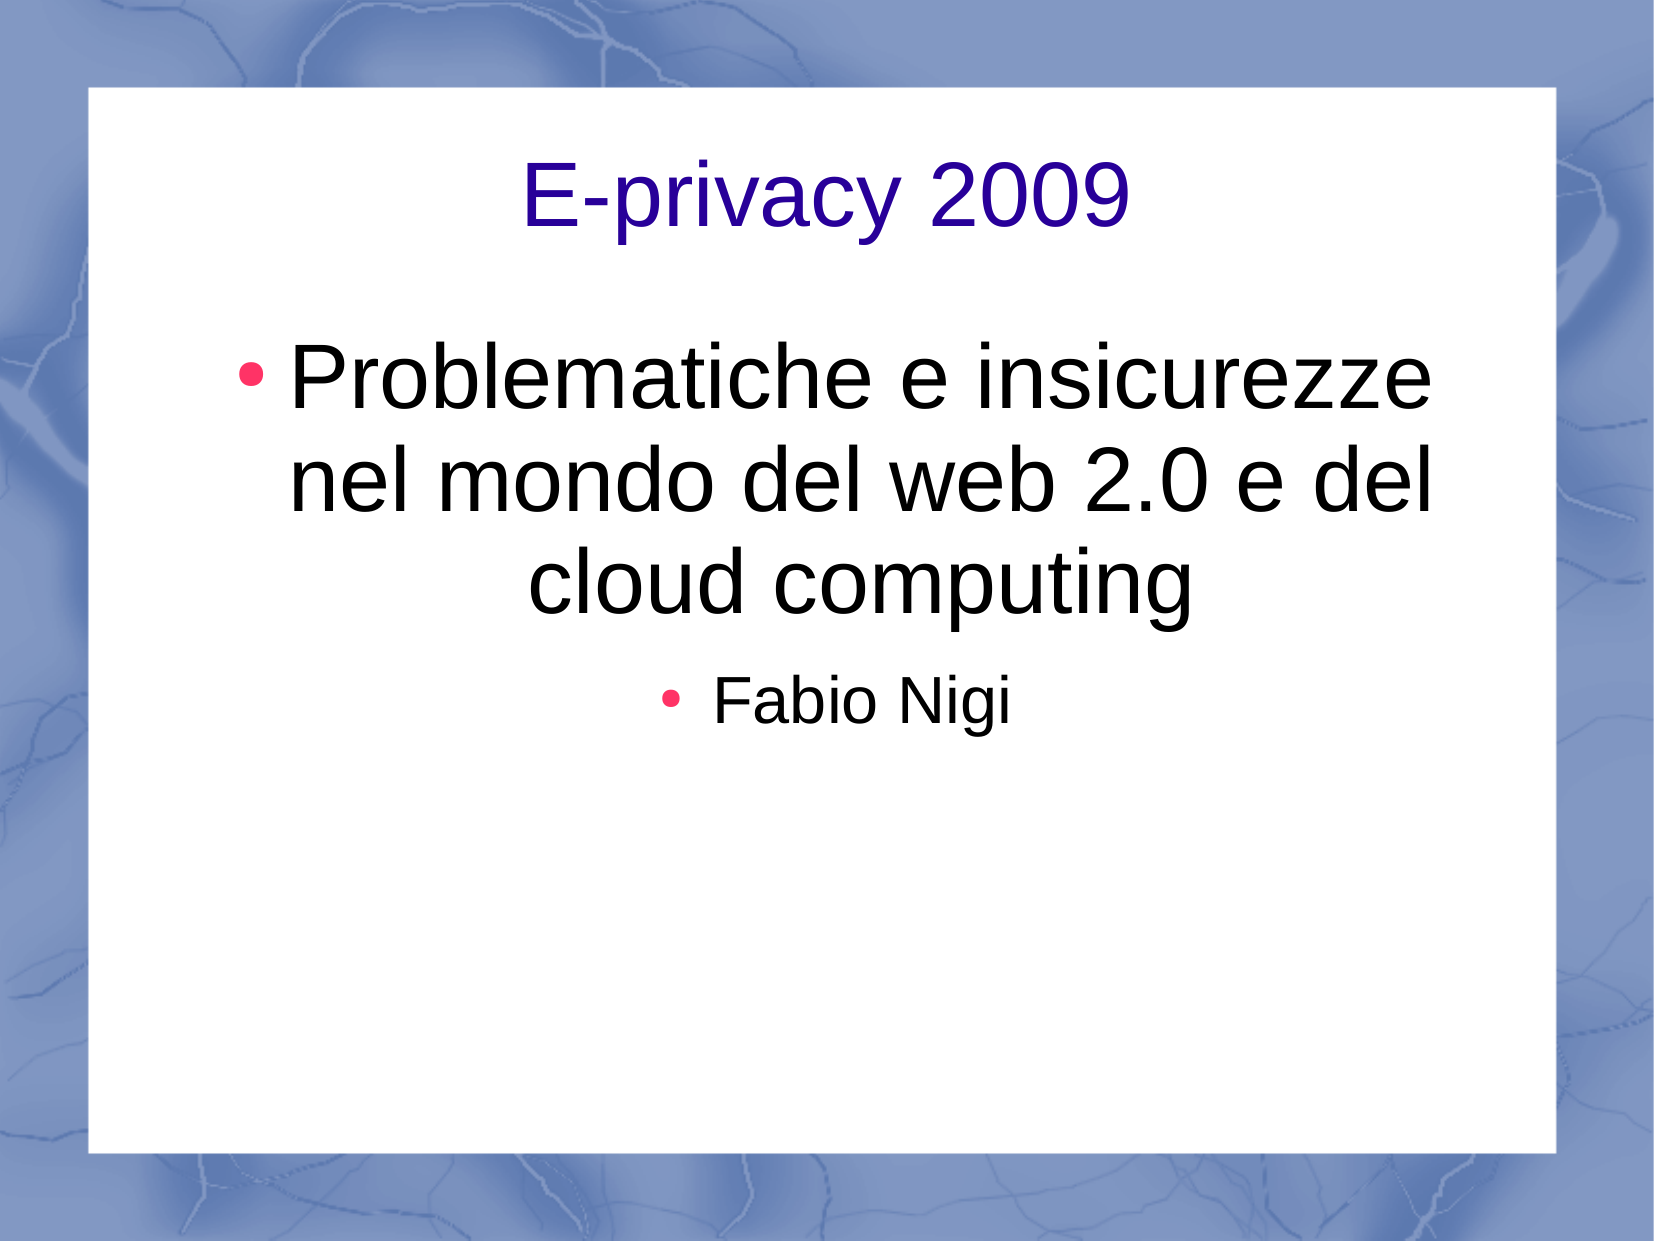

# E-privacy 2009
Problematiche e insicurezze nel mondo del web 2.0 e del cloud computing
Fabio Nigi